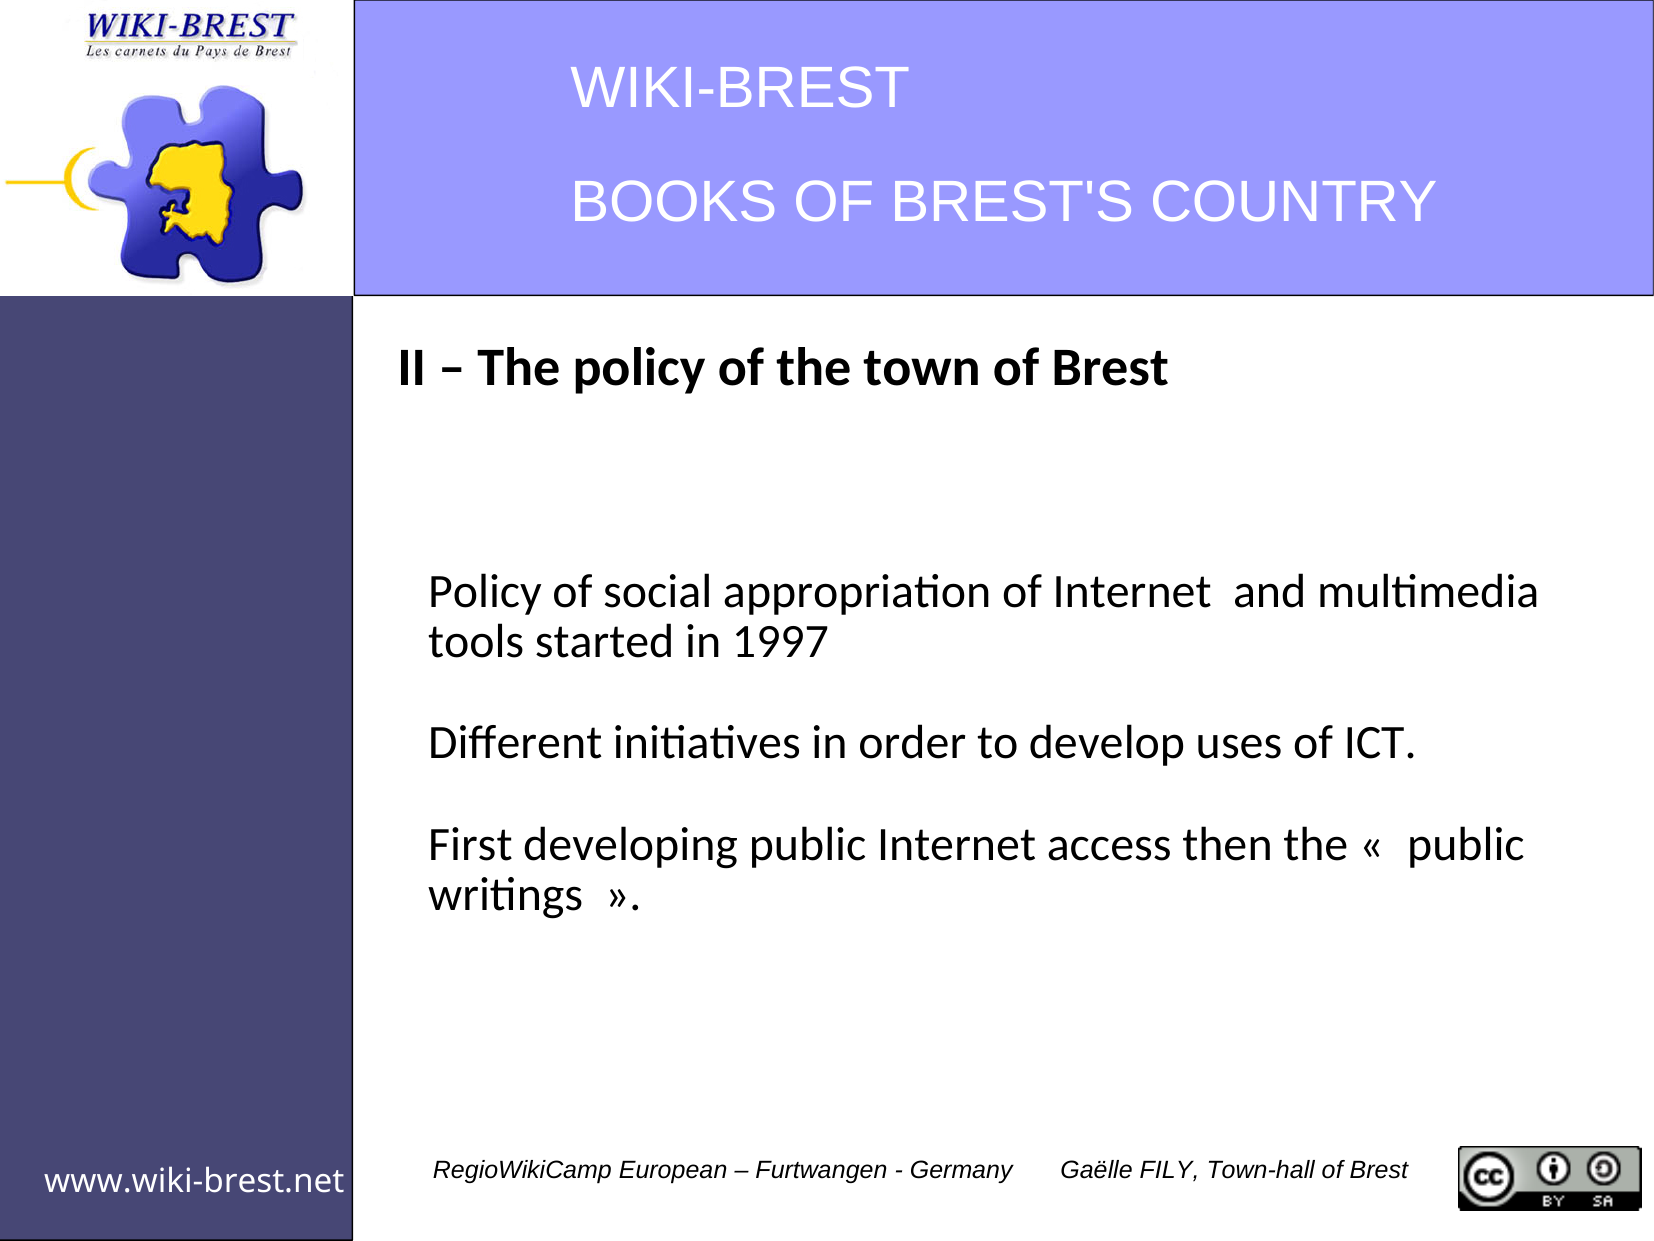

II – The policy of the town of Brest
Policy of social appropriation of Internet and multimedia tools started in 1997
Different initiatives in order to develop uses of ICT.
First developing public Internet access then the «  public writings  ».